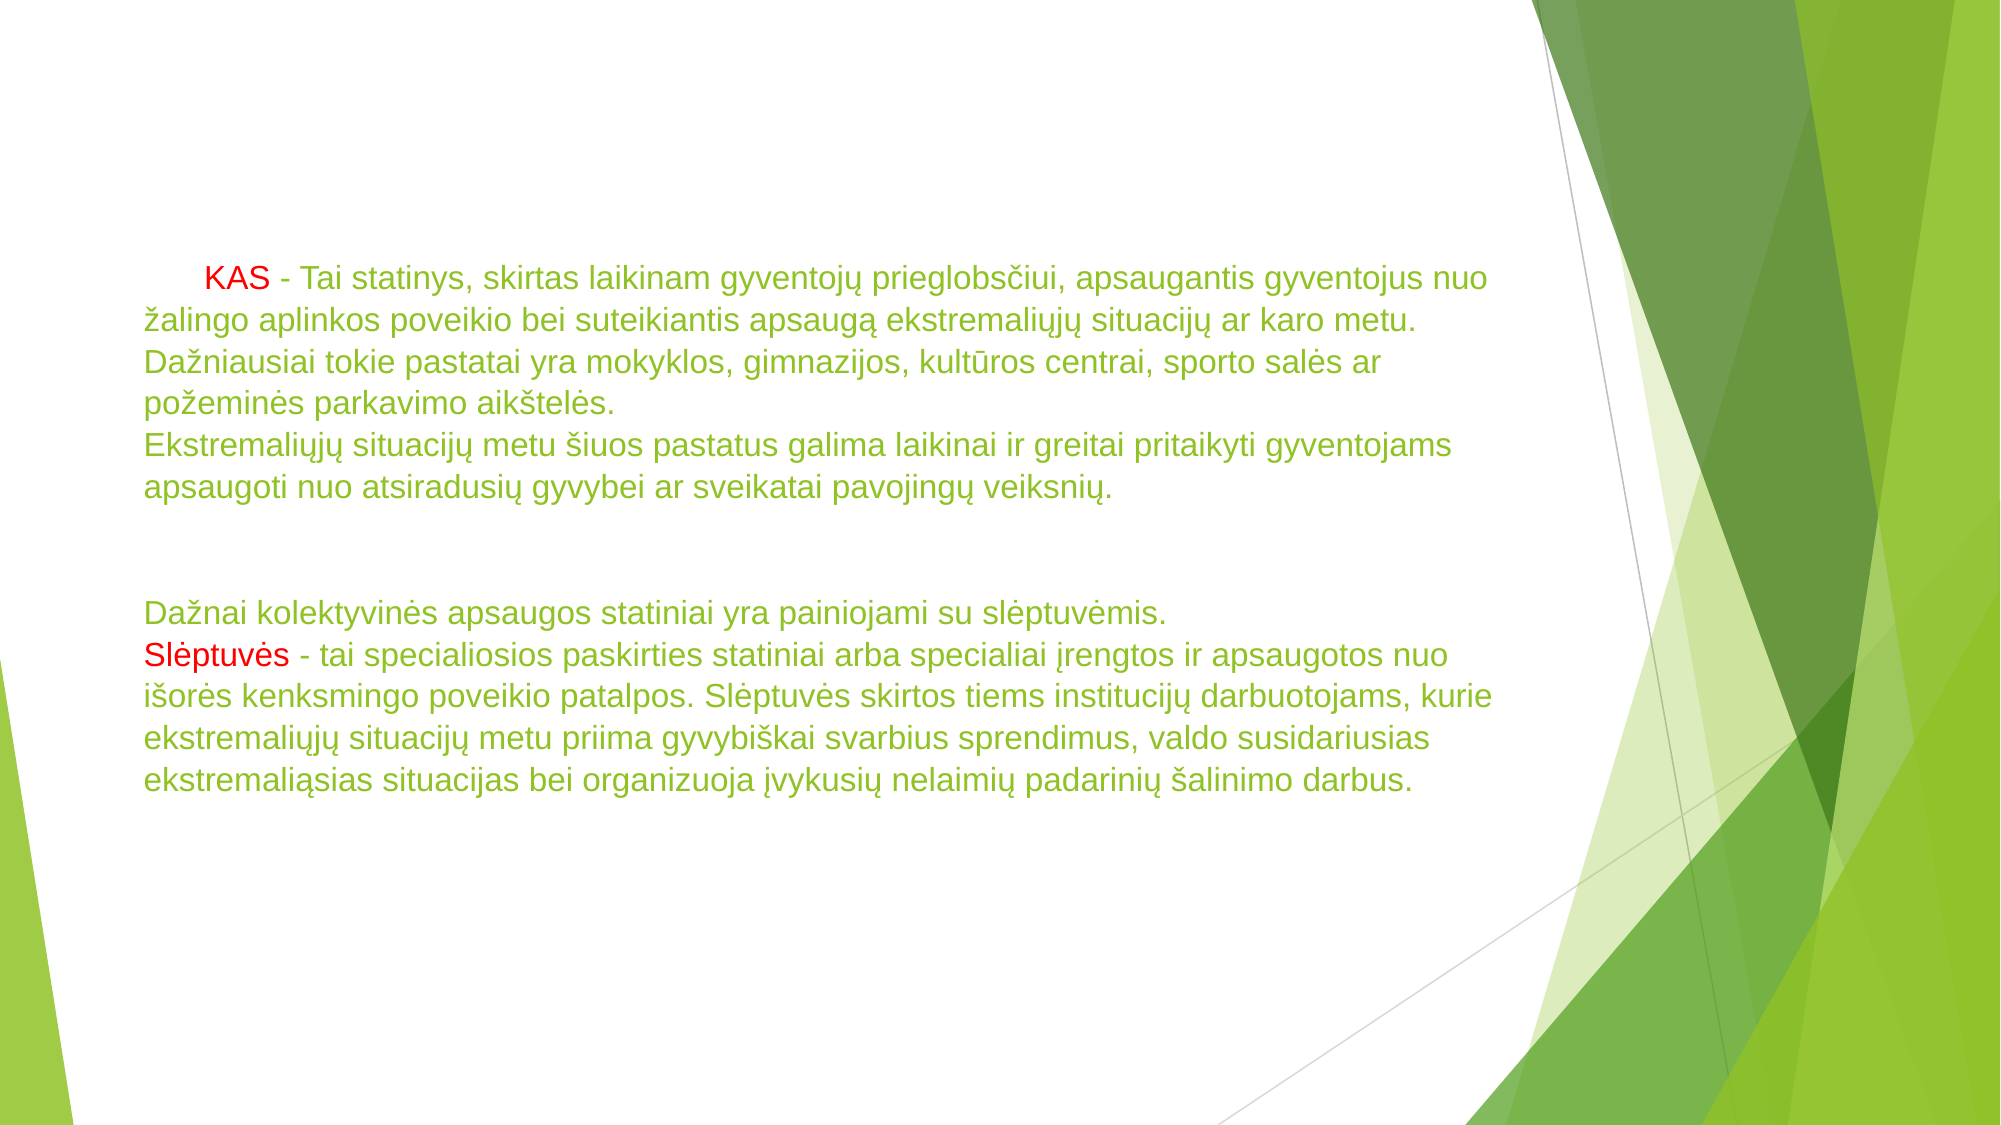

# KAS - Tai statinys, skirtas laikinam gyventojų prieglobsčiui, apsaugantis gyventojus nuo žalingo aplinkos poveikio bei suteikiantis apsaugą ekstremaliųjų situacijų ar karo metu. Dažniausiai tokie pastatai yra mokyklos, gimnazijos, kultūros centrai, sporto salės ar požeminės parkavimo aikštelės. Ekstremaliųjų situacijų metu šiuos pastatus galima laikinai ir greitai pritaikyti gyventojams apsaugoti nuo atsiradusių gyvybei ar sveikatai pavojingų veiksnių. Dažnai kolektyvinės apsaugos statiniai yra painiojami su slėptuvėmis. Slėptuvės - tai specialiosios paskirties statiniai arba specialiai įrengtos ir apsaugotos nuo išorės kenksmingo poveikio patalpos. Slėptuvės skirtos tiems institucijų darbuotojams, kurie ekstremaliųjų situacijų metu priima gyvybiškai svarbius sprendimus, valdo susidariusias ekstremaliąsias situacijas bei organizuoja įvykusių nelaimių padarinių šalinimo darbus.